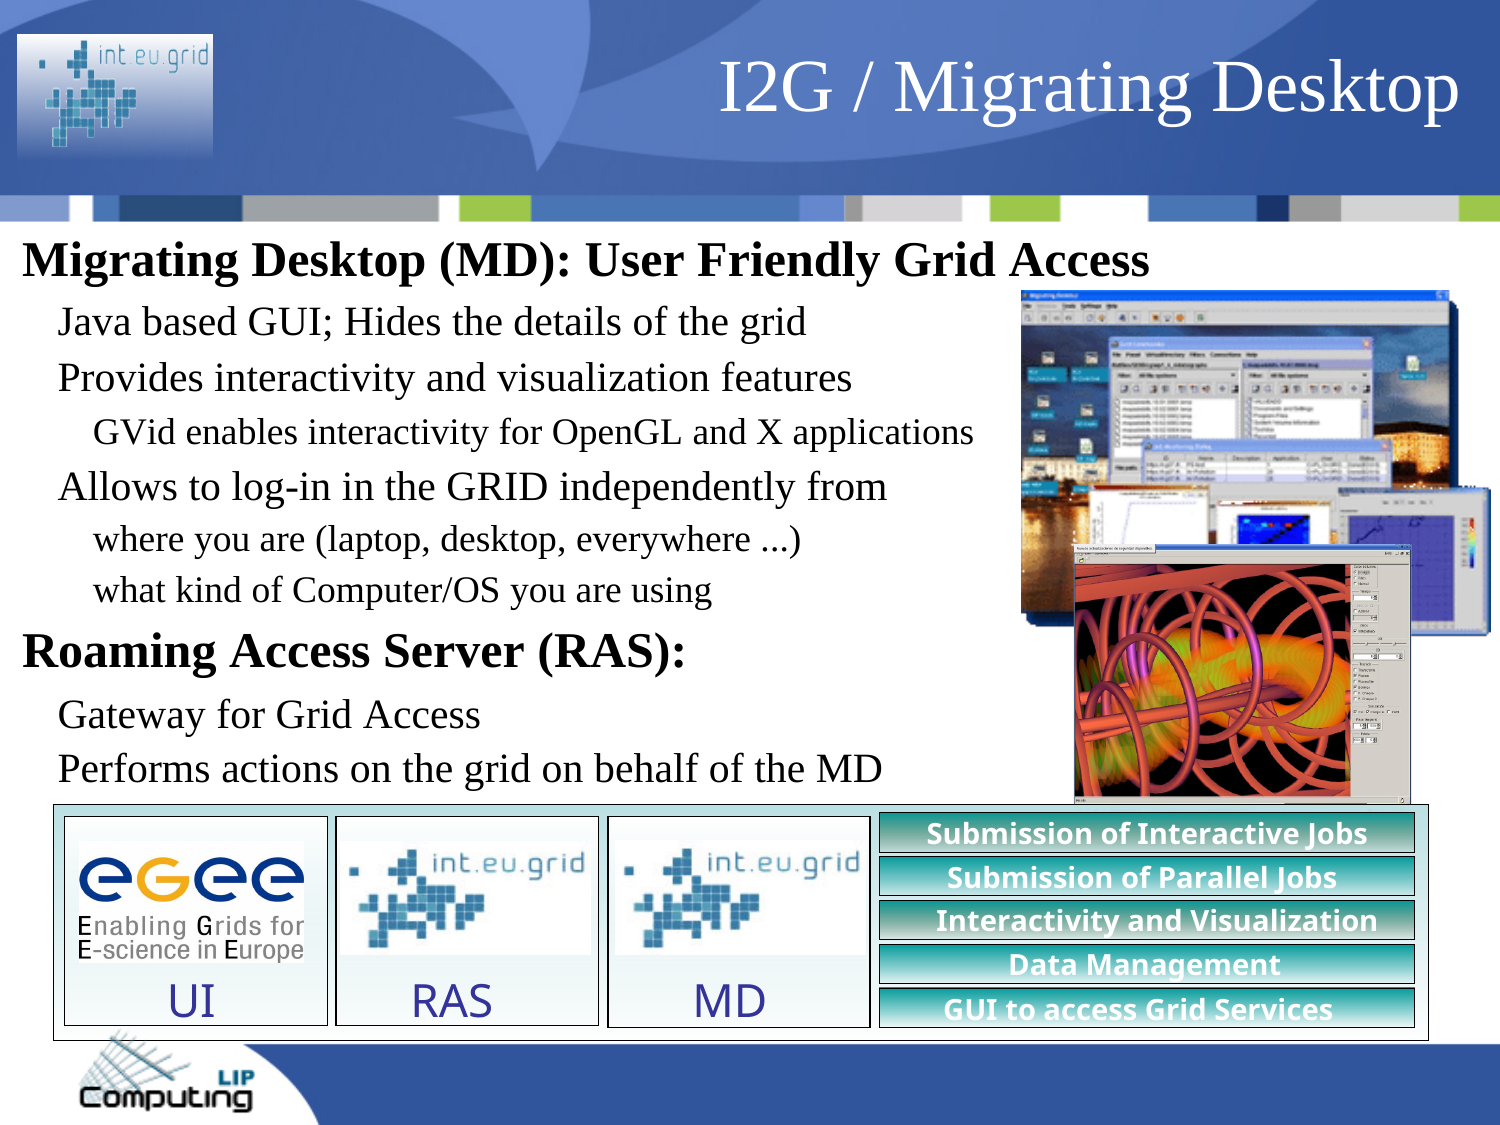

I2G / Migrating Desktop
# Migrating Desktop (MD): User Friendly Grid Access
Java based GUI; Hides the details of the grid
Provides interactivity and visualization features
GVid enables interactivity for OpenGL and X applications
Allows to log-in in the GRID independently from
where you are (laptop, desktop, everywhere ...)
what kind of Computer/OS you are using
Roaming Access Server (RAS):
Gateway for Grid Access
Performs actions on the grid on behalf of the MD
Submission of Interactive Jobs
Submission of Parallel Jobs
Interactivity and Visualization
Data Management
UI
RAS
MD
GUI to access Grid Services